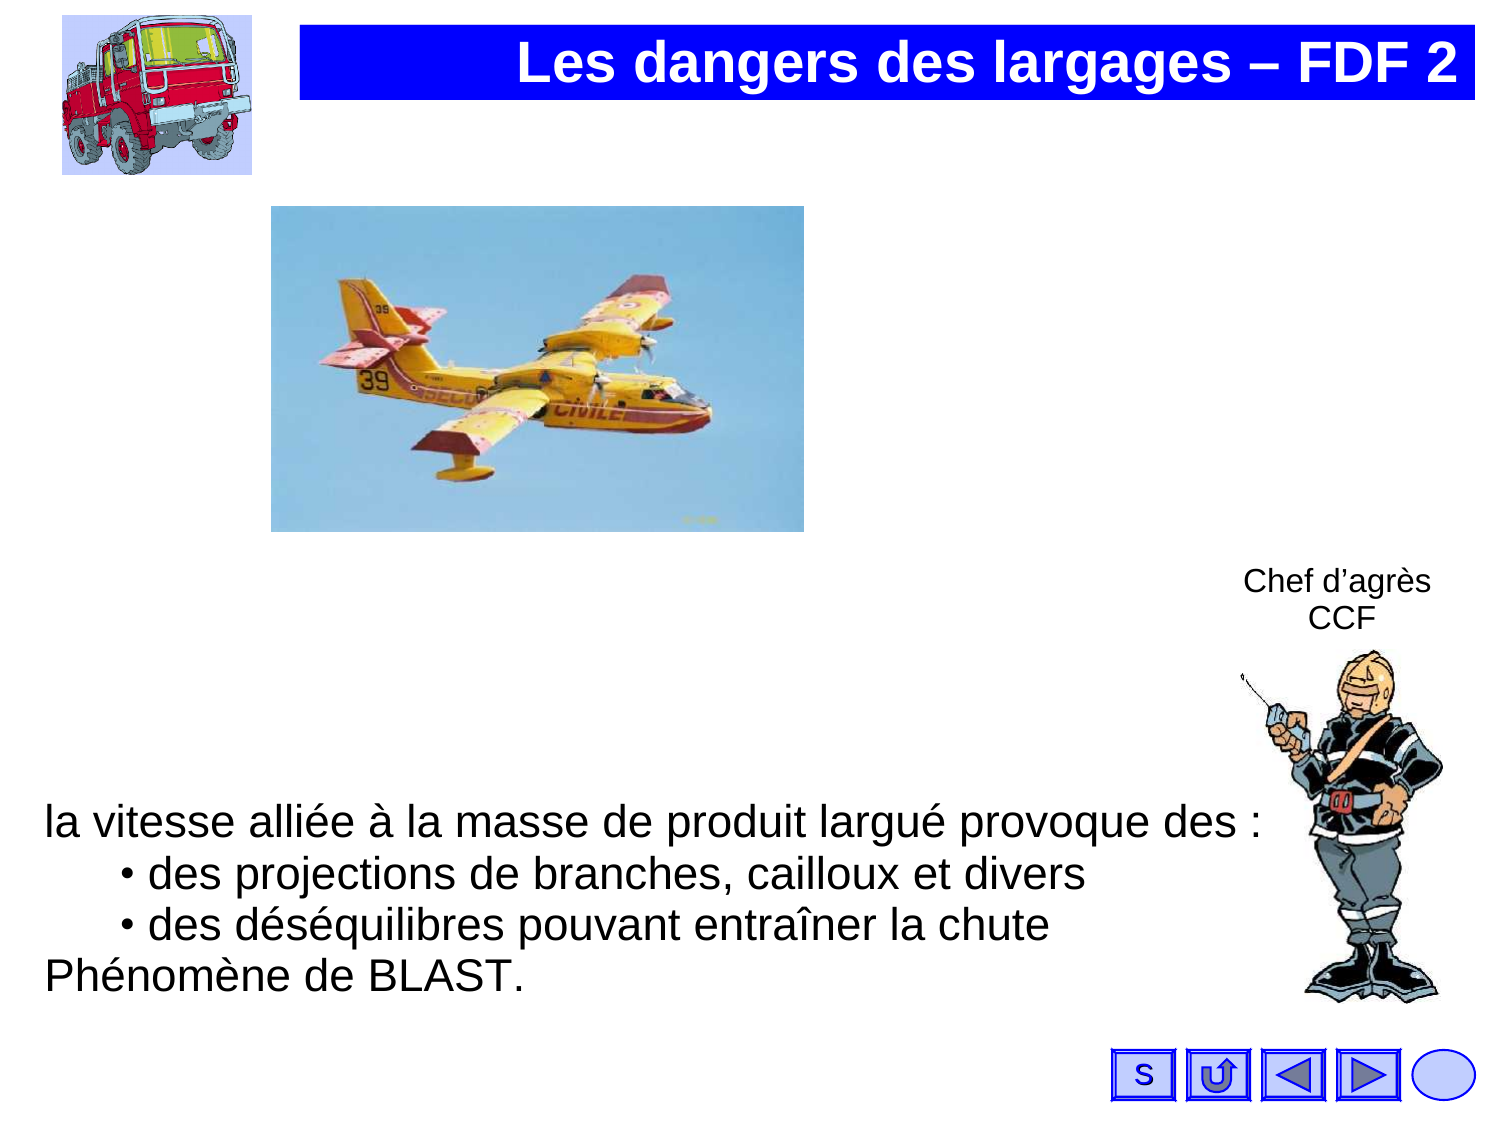

Les dangers des largages – FDF 2
Chef d’agrès
 CCF
la vitesse alliée à la masse de produit largué provoque des :
 des projections de branches, cailloux et divers
 des déséquilibres pouvant entraîner la chute
Phénomène de BLAST.